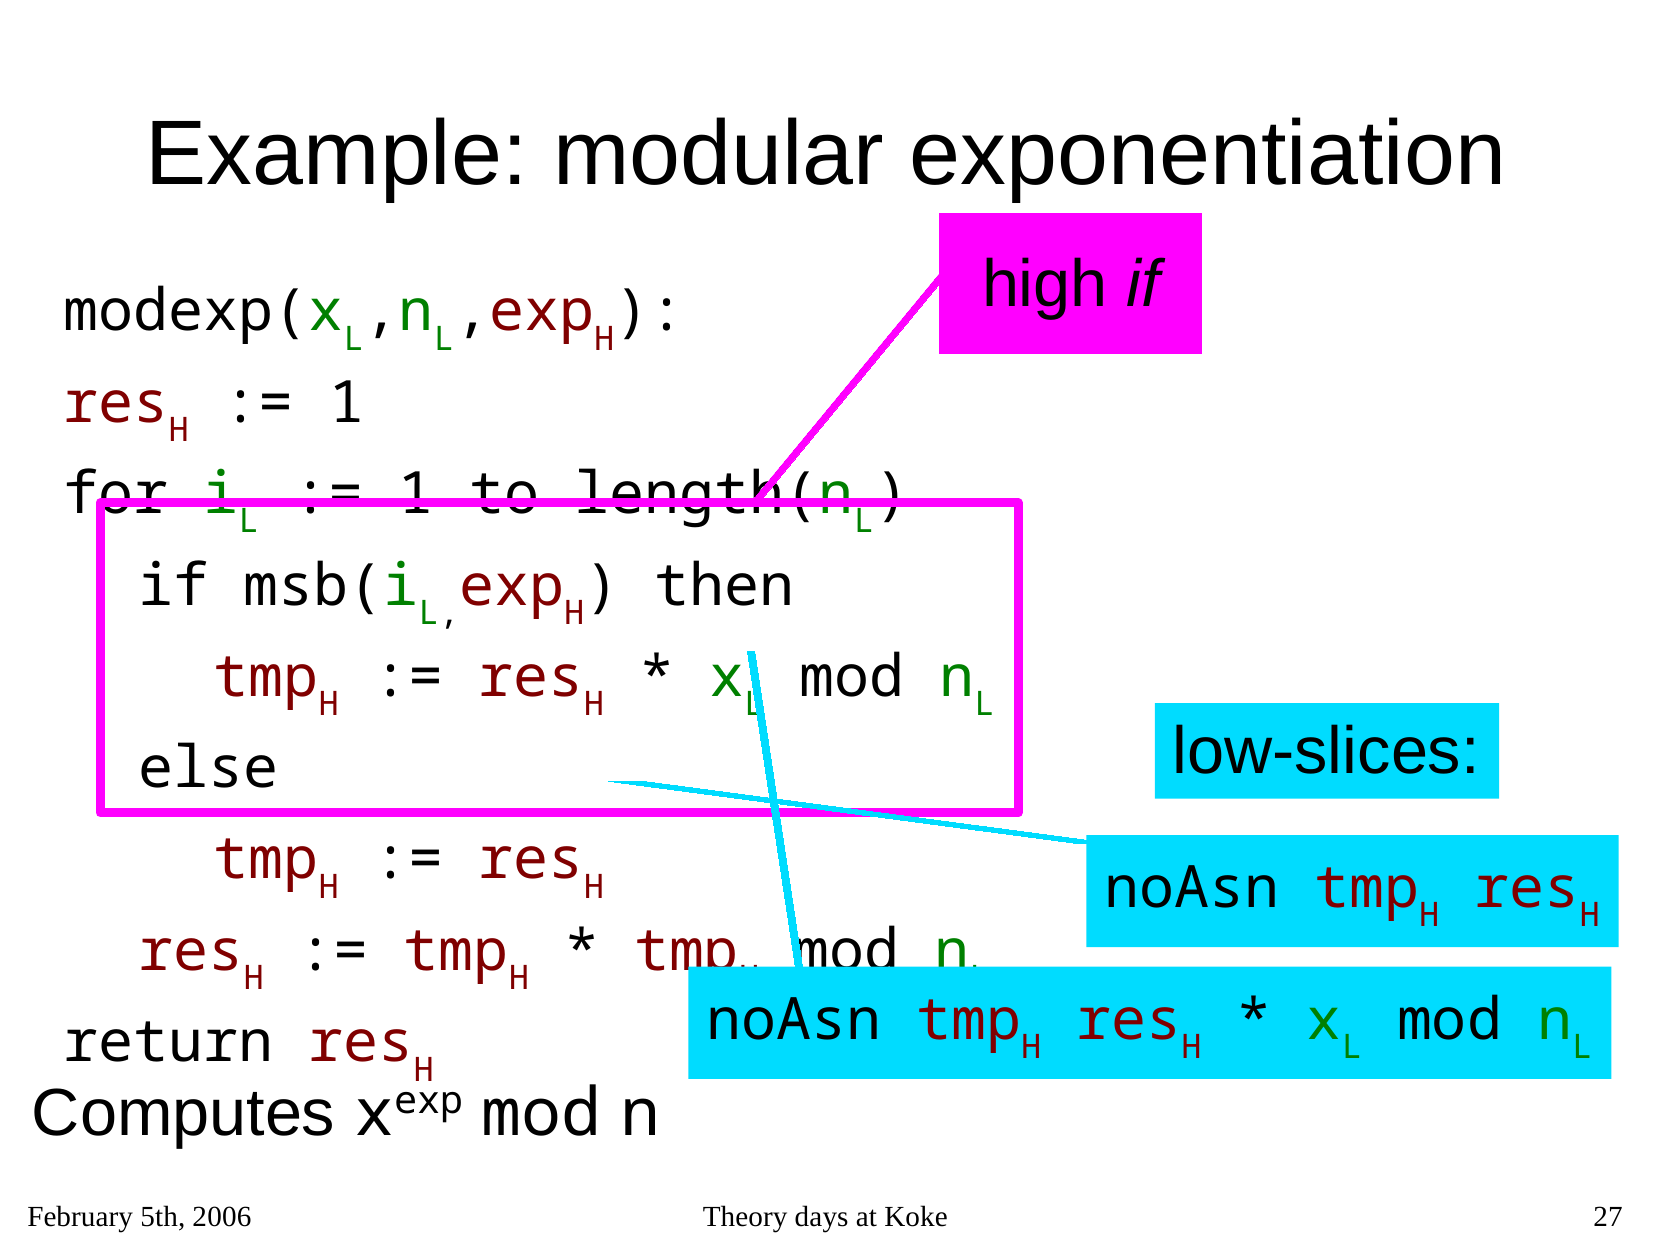

# Example: modular exponentiation
high if
modexp(xL,nL,expH):
resH := 1
for iL := 1 to length(nL)
	if msb(iL,expH) then
		tmpH := resH * xL mod nL
	else
		tmpH := resH
	resH := tmpH * tmpH mod nL
return resH
low-slices:
noAsn tmpH resH
noAsn tmpH resH * xL mod nL
Computes xexp mod n
February 5th, 2006
Theory days at Koke
27